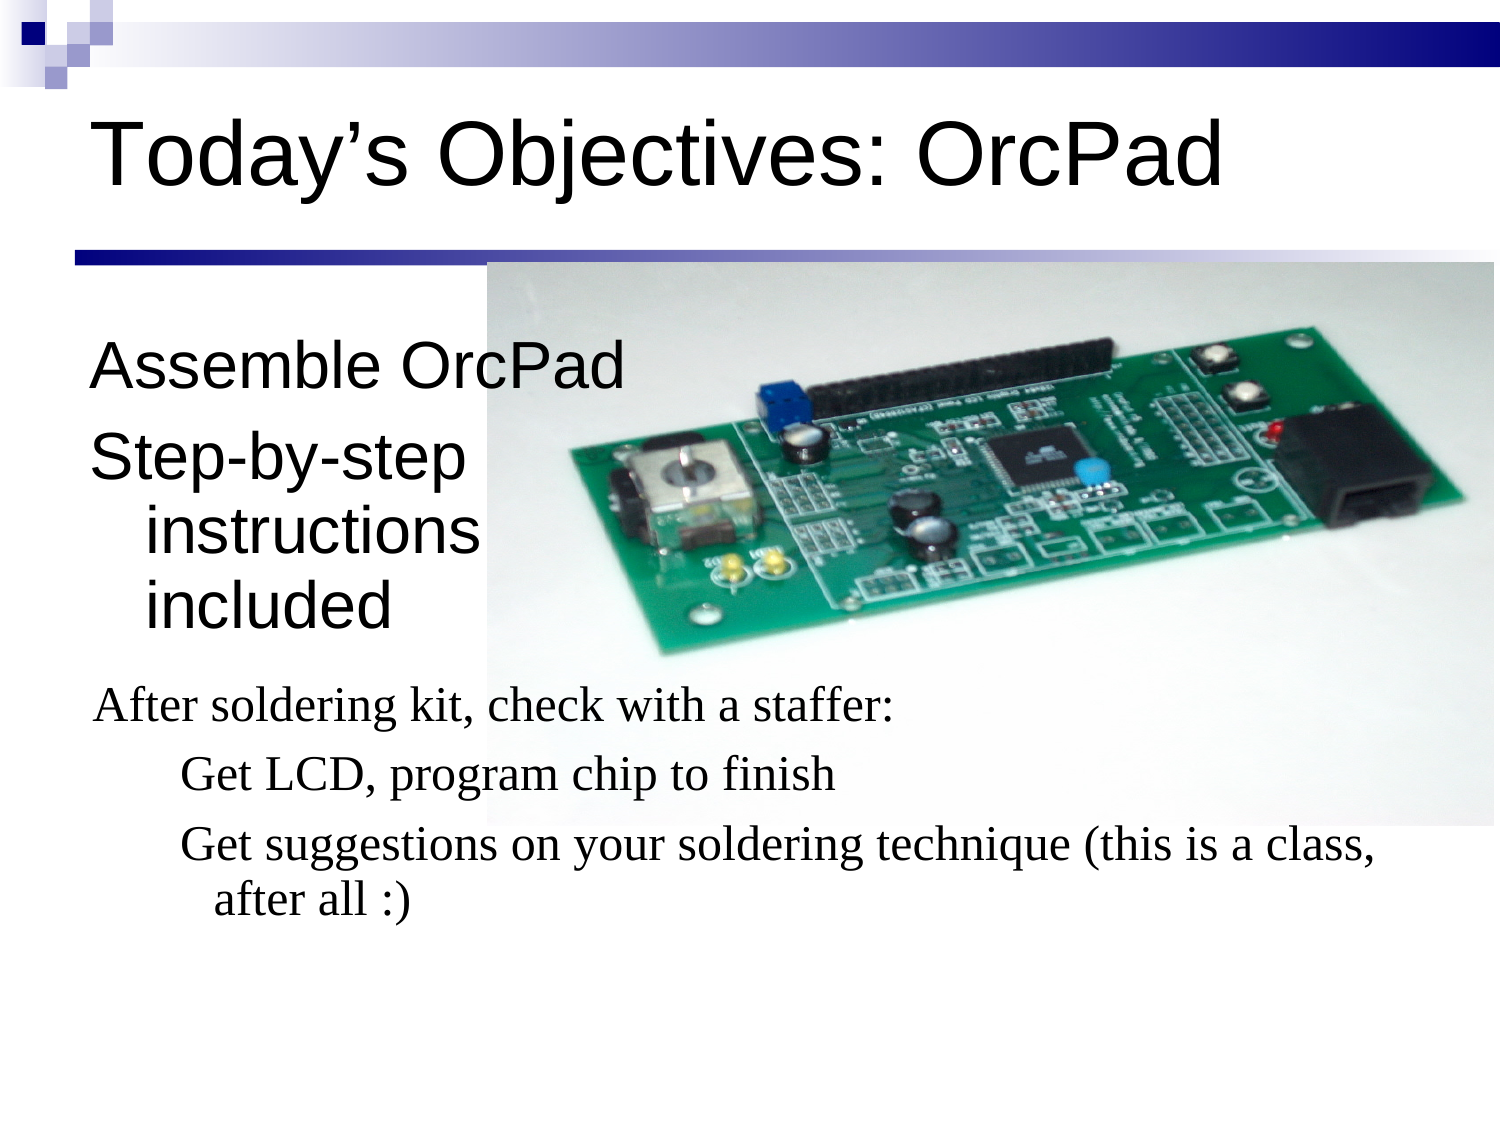

# Today’s Objectives: OrcPad
Assemble OrcPad
Step-by-step instructions included
After soldering kit, check with a staffer:
 Get LCD, program chip to finish
 Get suggestions on your soldering technique (this is a class, after all :)